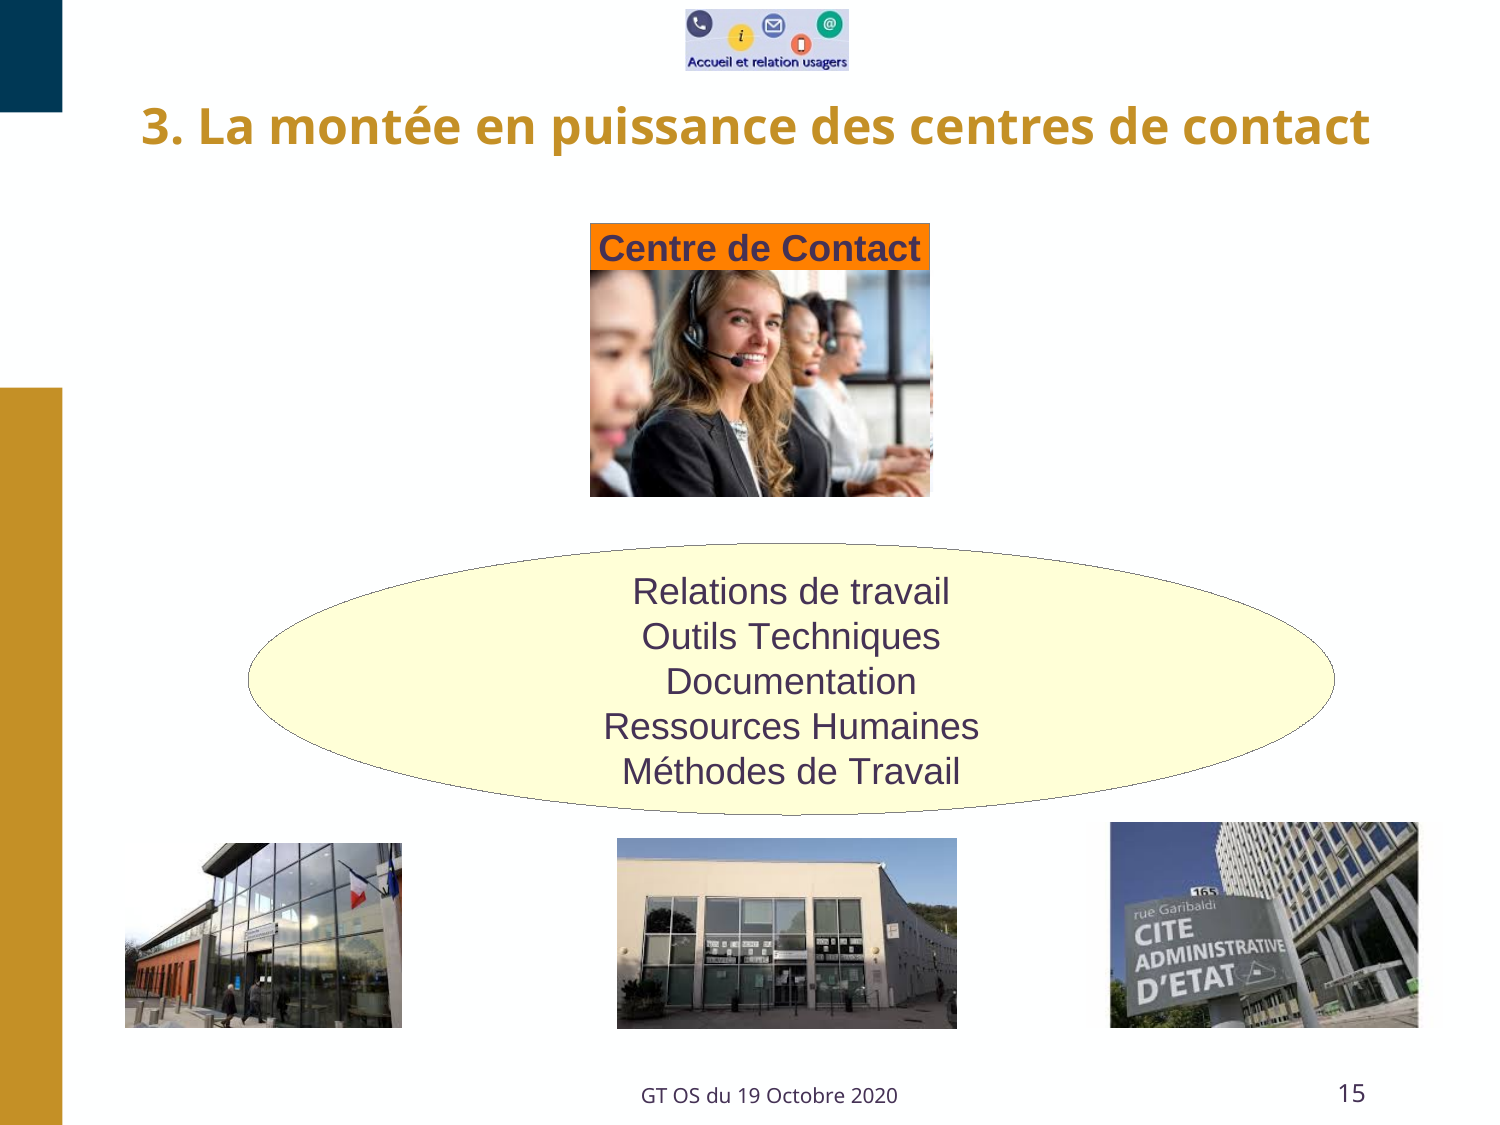

# 3. La montée en puissance des centres de contact
Centre de Contact
Relations de travail
Outils Techniques
Documentation
Ressources Humaines
Méthodes de Travail